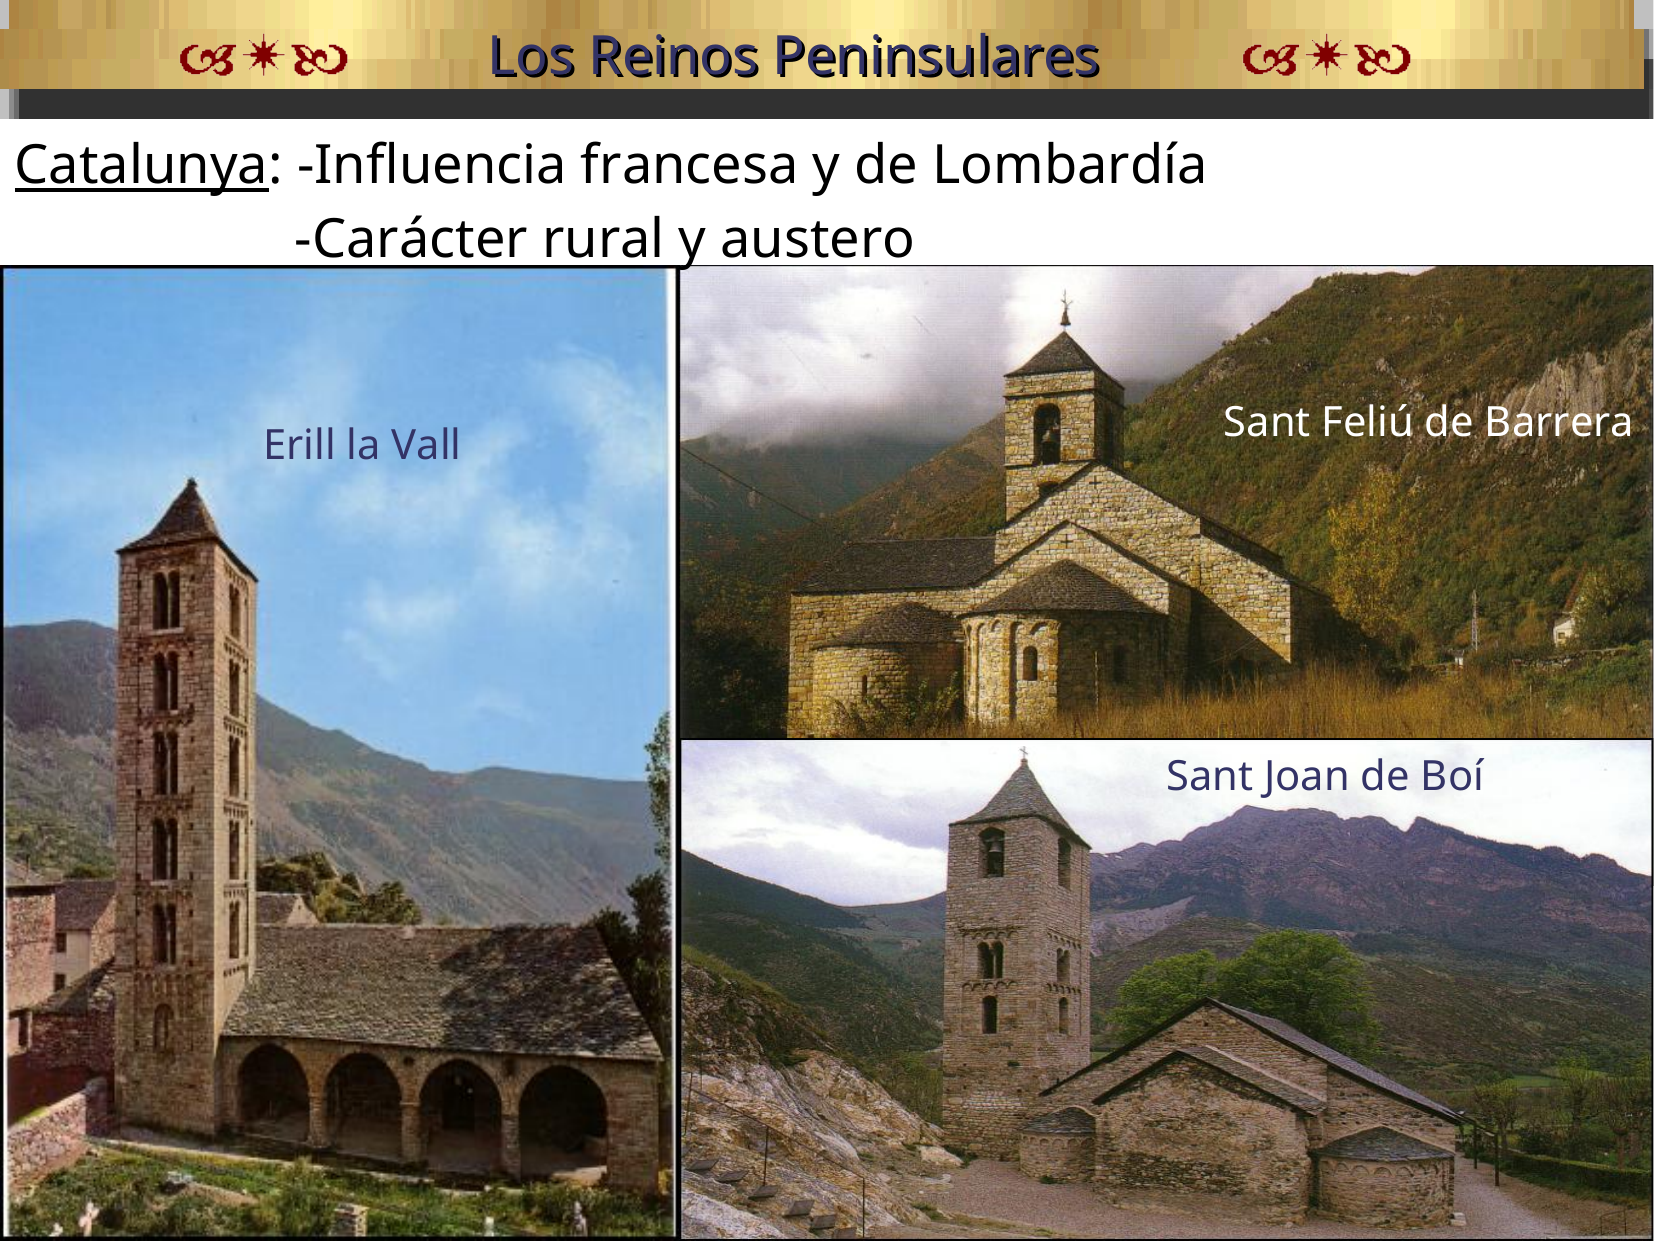

Los Reinos Peninsulares
Catalunya: -Influencia francesa y de Lombardía
 -Carácter rural y austero
Sant Feliú de Barrera
Erill la Vall
Sant Joan de Boí